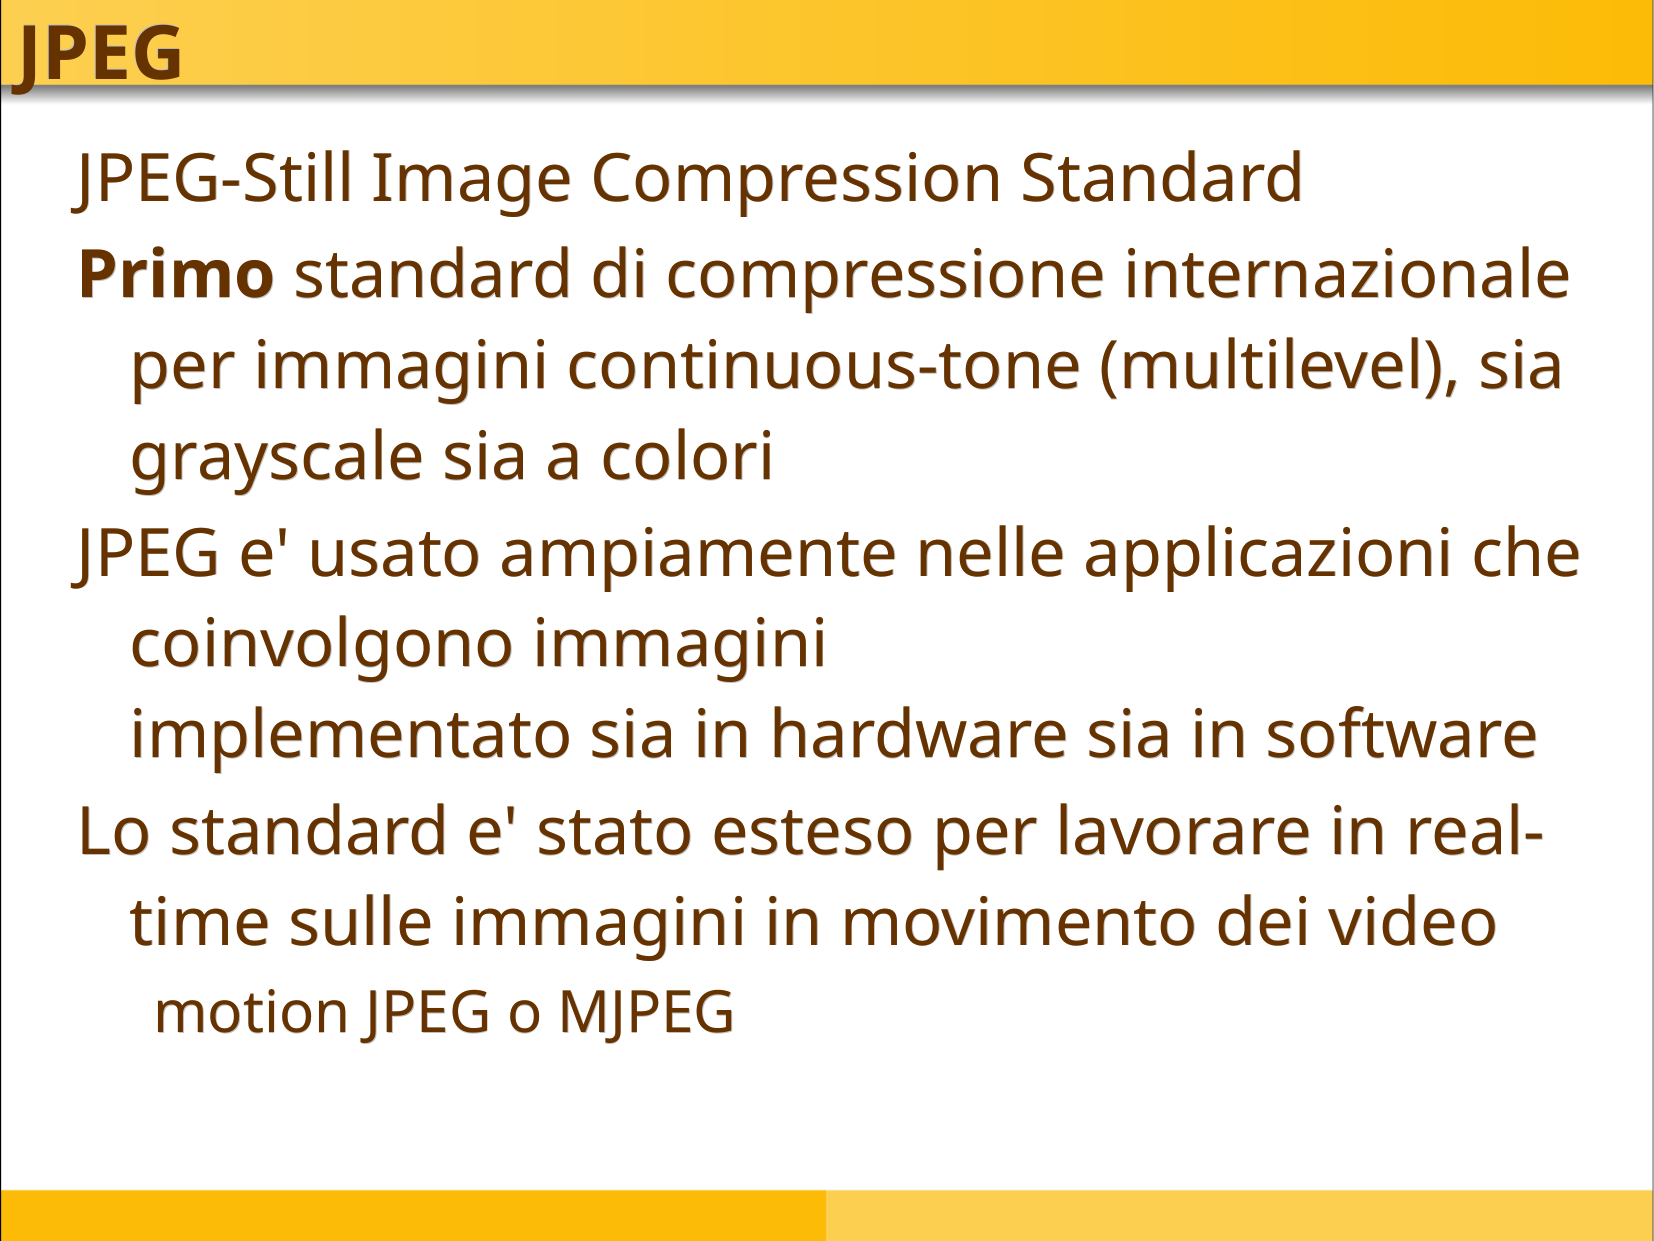

# JPEG
JPEG-Still Image Compression Standard
Primo standard di compressione internazionale per immagini continuous-tone (multilevel), sia grayscale sia a colori
JPEG e' usato ampiamente nelle applicazioni che coinvolgono immagini
implementato sia in hardware sia in software
Lo standard e' stato esteso per lavorare in real-time sulle immagini in movimento dei video
motion JPEG o MJPEG